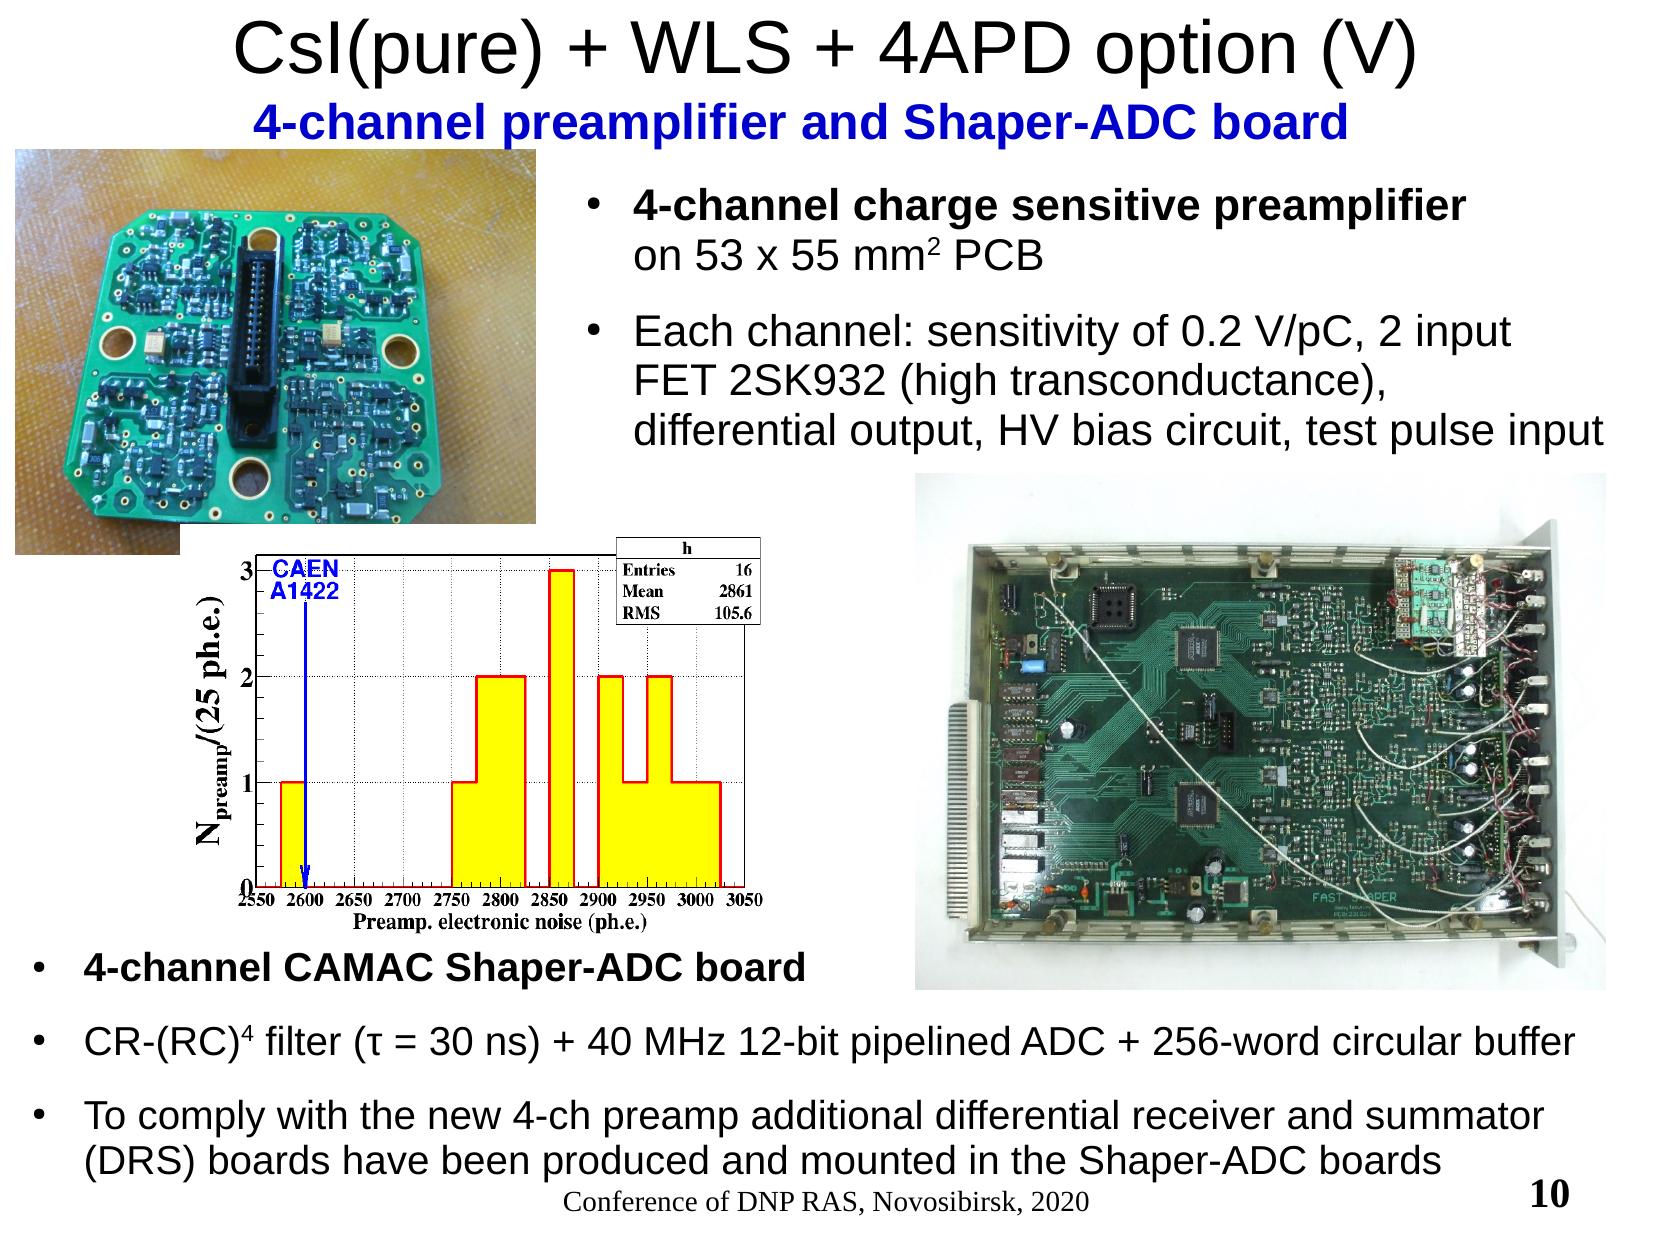

CsI(pure) + WLS + 4APD option (V)
4-channel preamplifier and Shaper-ADC board
# 4-channel charge sensitive preamplifier on 53 x 55 mm2 PCB
Each channel: sensitivity of 0.2 V/pC, 2 input FET 2SK932 (high transconductance), differential output, HV bias circuit, test pulse input
4-channel CAMAC Shaper-ADC board
CR-(RC)4 filter (τ = 30 ns) + 40 MHz 12-bit pipelined ADC + 256-word circular buffer
To comply with the new 4-ch preamp additional differential receiver and summator (DRS) boards have been produced and mounted in the Shaper-ADC boards
10
Conference of DNP RAS, Novosibirsk, 2020